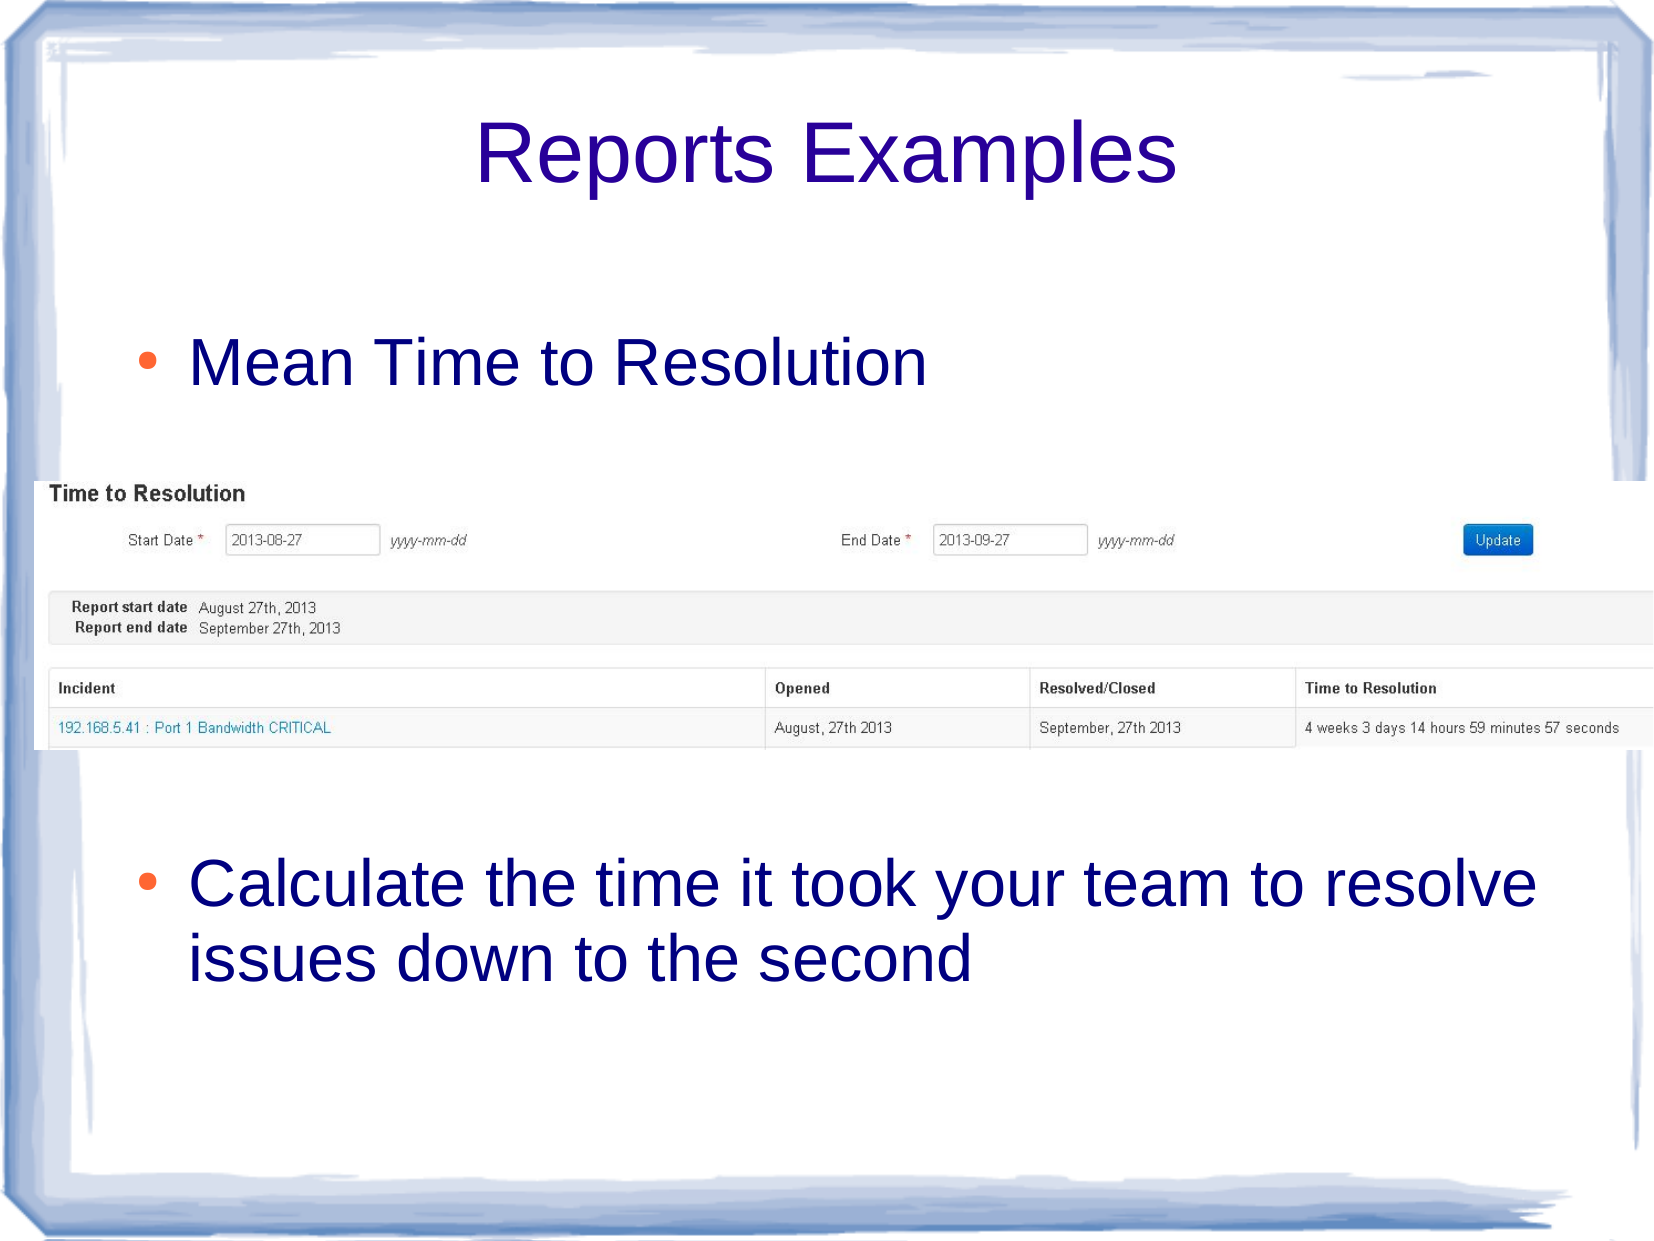

# Reports Examples
Mean Time to Resolution
Calculate the time it took your team to resolve issues down to the second